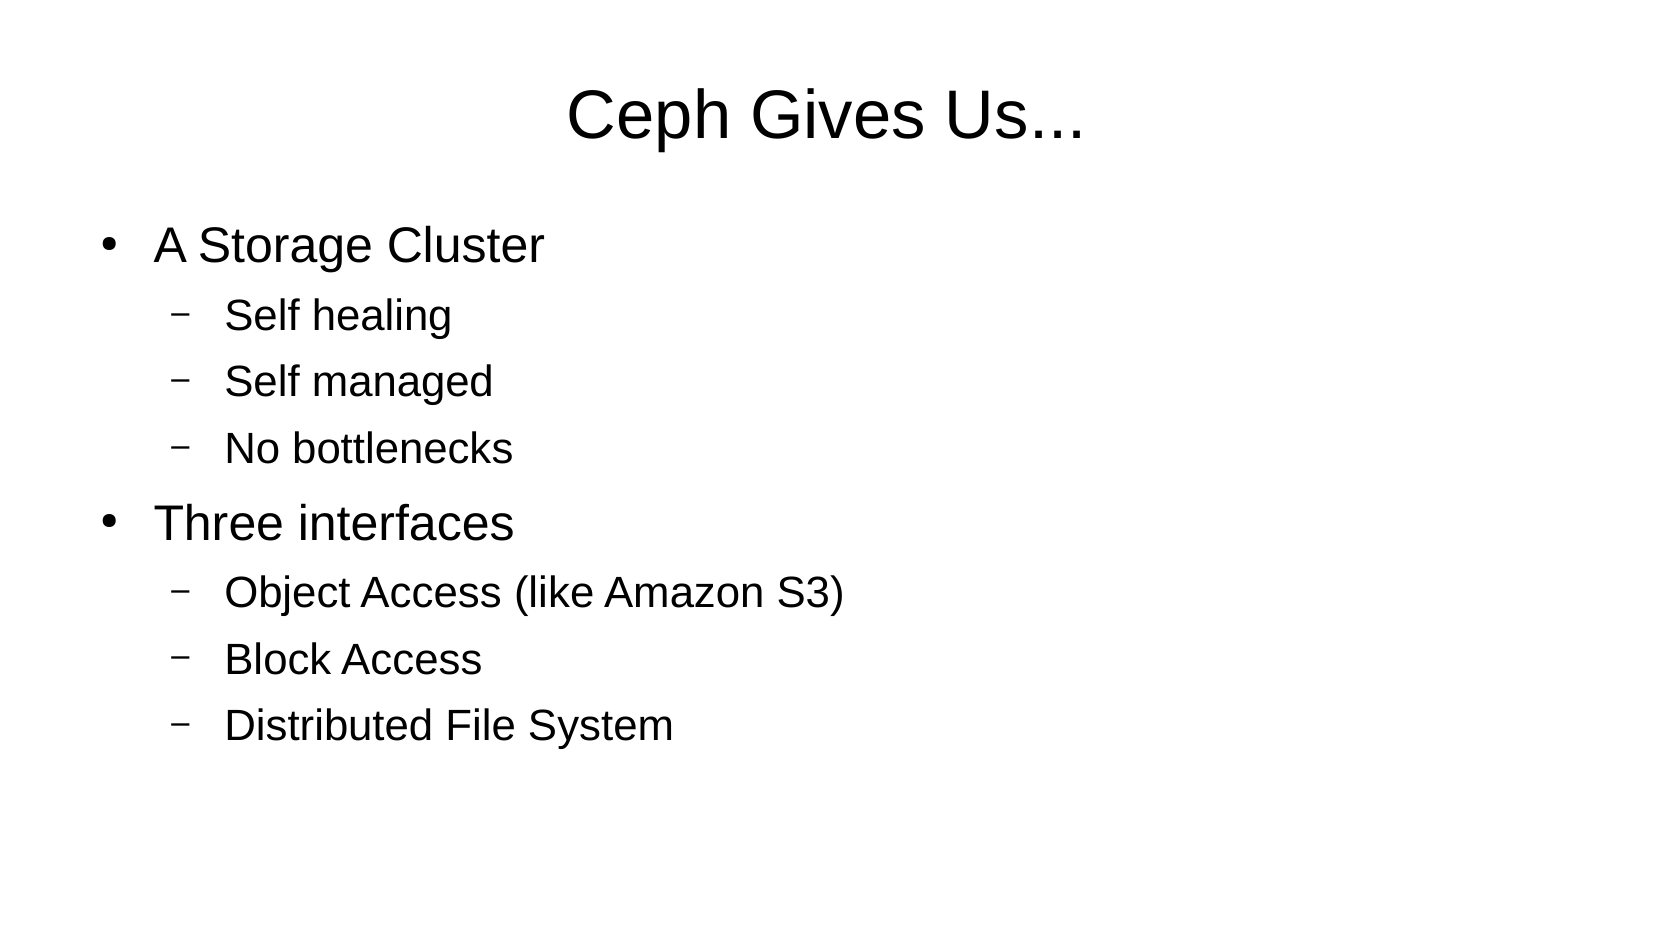

# Ceph Gives Us...
A Storage Cluster
Self healing
Self managed
No bottlenecks
Three interfaces
Object Access (like Amazon S3)
Block Access
Distributed File System